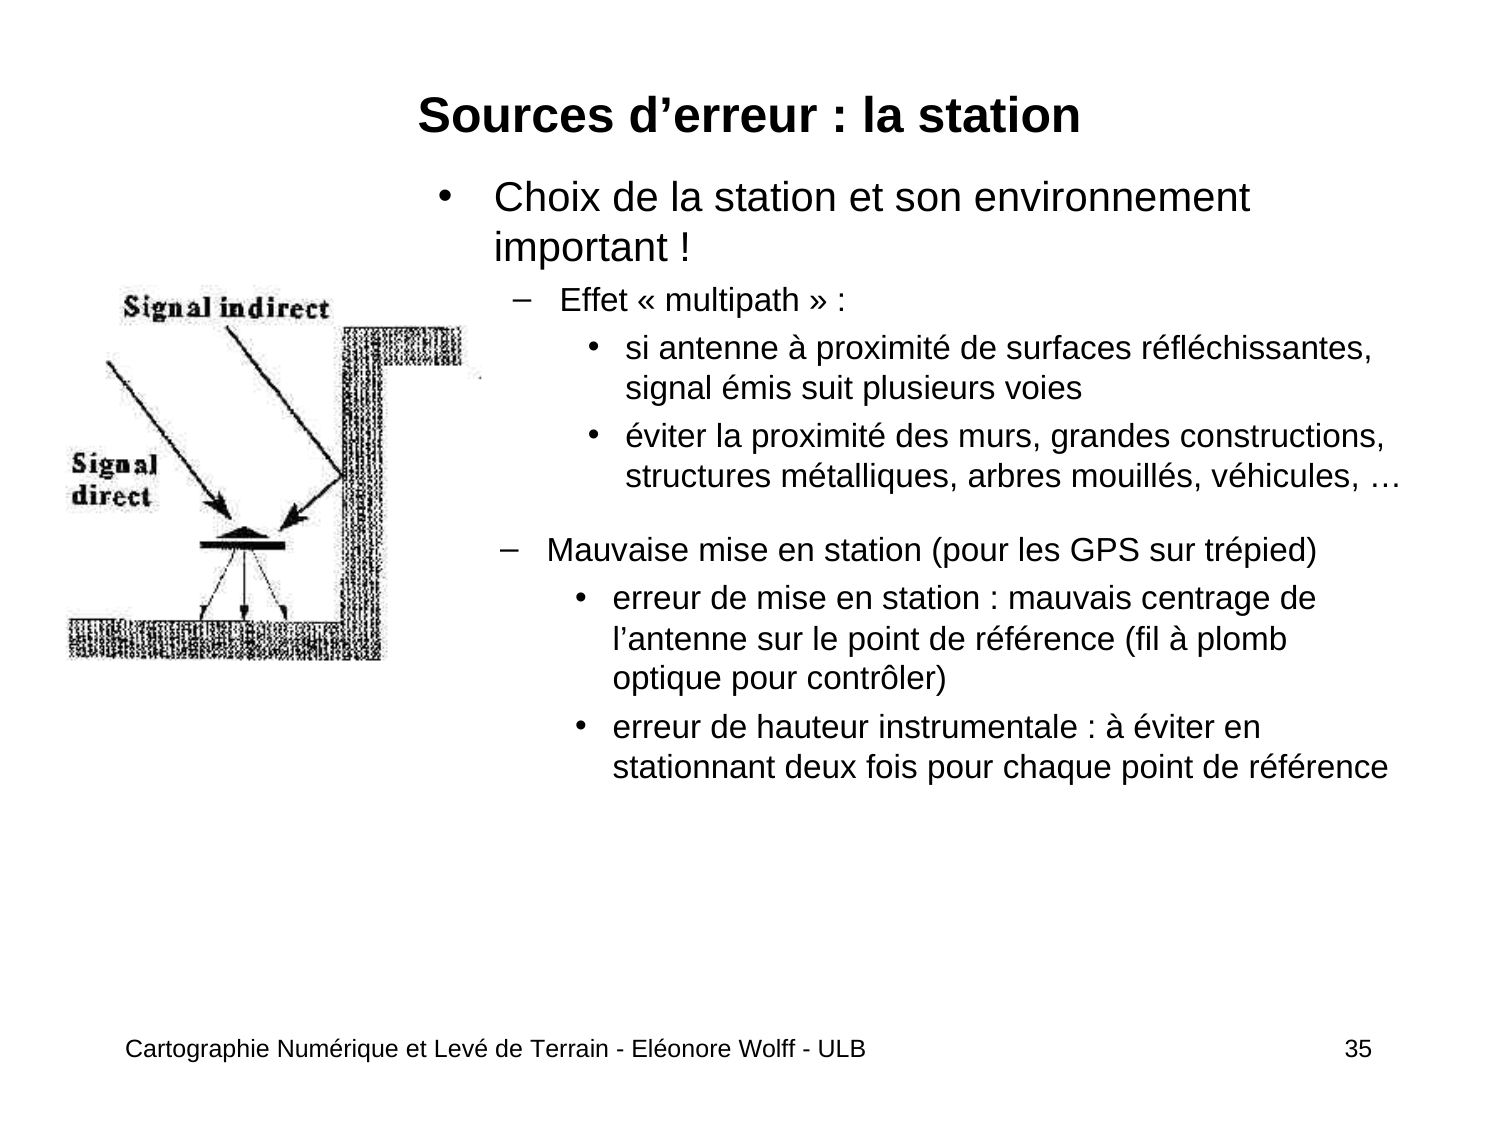

# Sources d’erreur : la station
Choix de la station et son environnement important !
Effet « multipath » :
si antenne à proximité de surfaces réfléchissantes, signal émis suit plusieurs voies
éviter la proximité des murs, grandes constructions, structures métalliques, arbres mouillés, véhicules, …
Mauvaise mise en station (pour les GPS sur trépied)‏
erreur de mise en station : mauvais centrage de l’antenne sur le point de référence (fil à plomb optique pour contrôler)‏
erreur de hauteur instrumentale : à éviter en stationnant deux fois pour chaque point de référence
Cartographie Numérique et Levé de Terrain - Eléonore Wolff - ULB